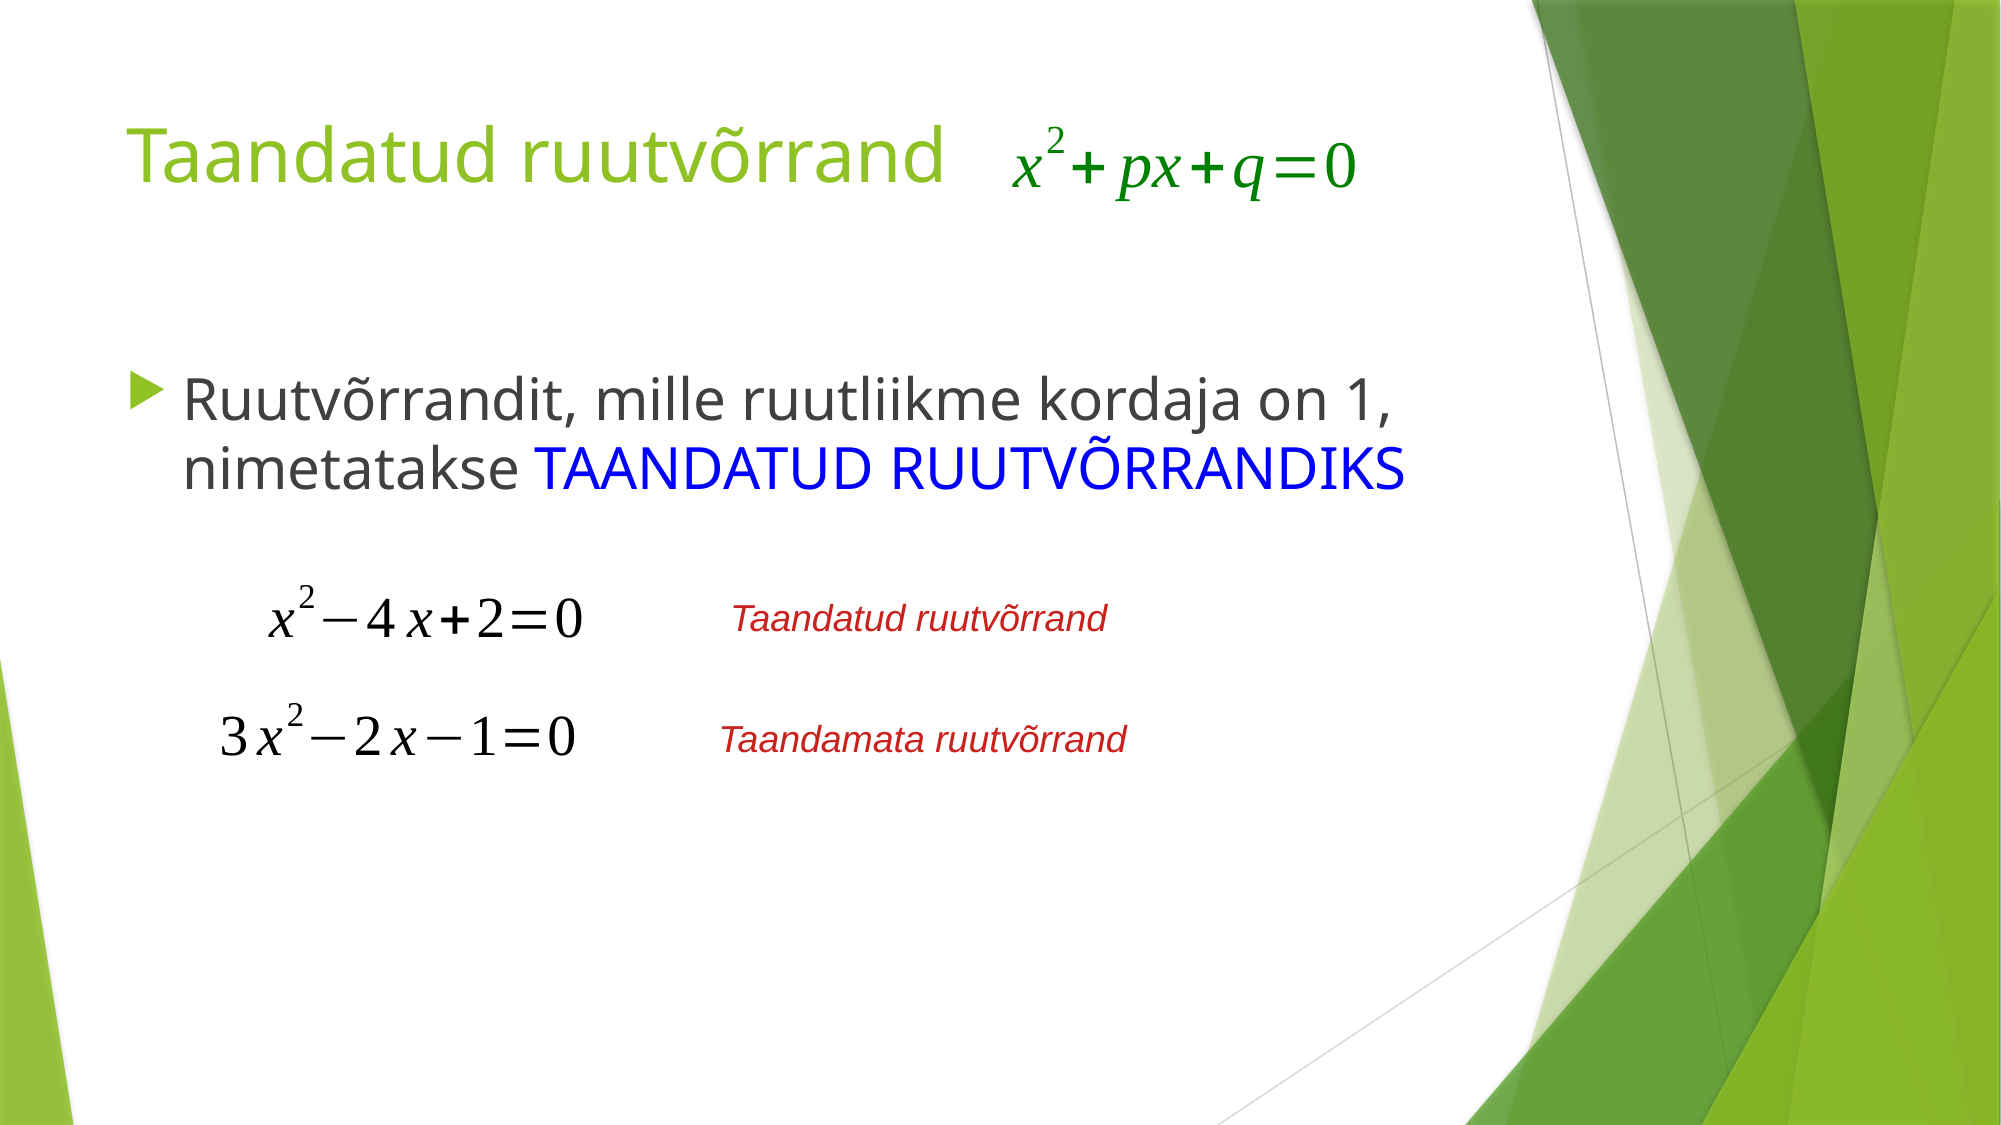

# Taandatud ruutvõrrand
Ruutvõrrandit, mille ruutliikme kordaja on 1, nimetatakse TAANDATUD RUUTVÕRRANDIKS
Taandatud ruutvõrrand
Taandamata ruutvõrrand